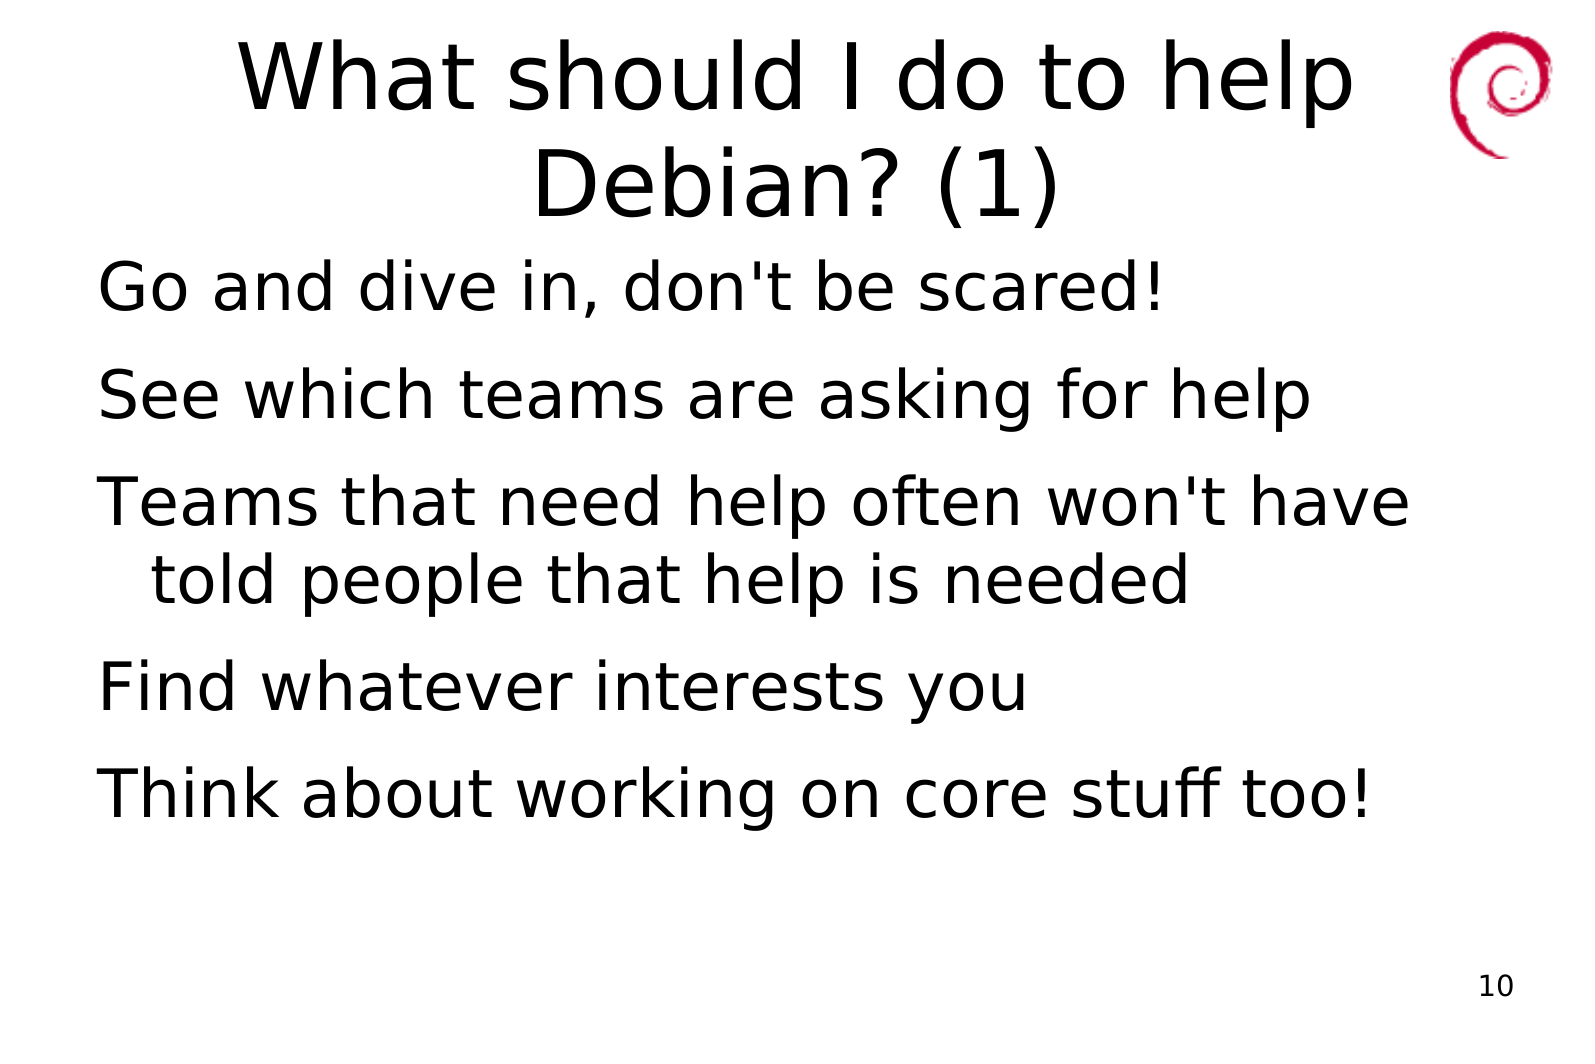

# What should I do to help Debian? (1)
Go and dive in, don't be scared!
See which teams are asking for help
Teams that need help often won't have told people that help is needed
Find whatever interests you
Think about working on core stuff too!
10